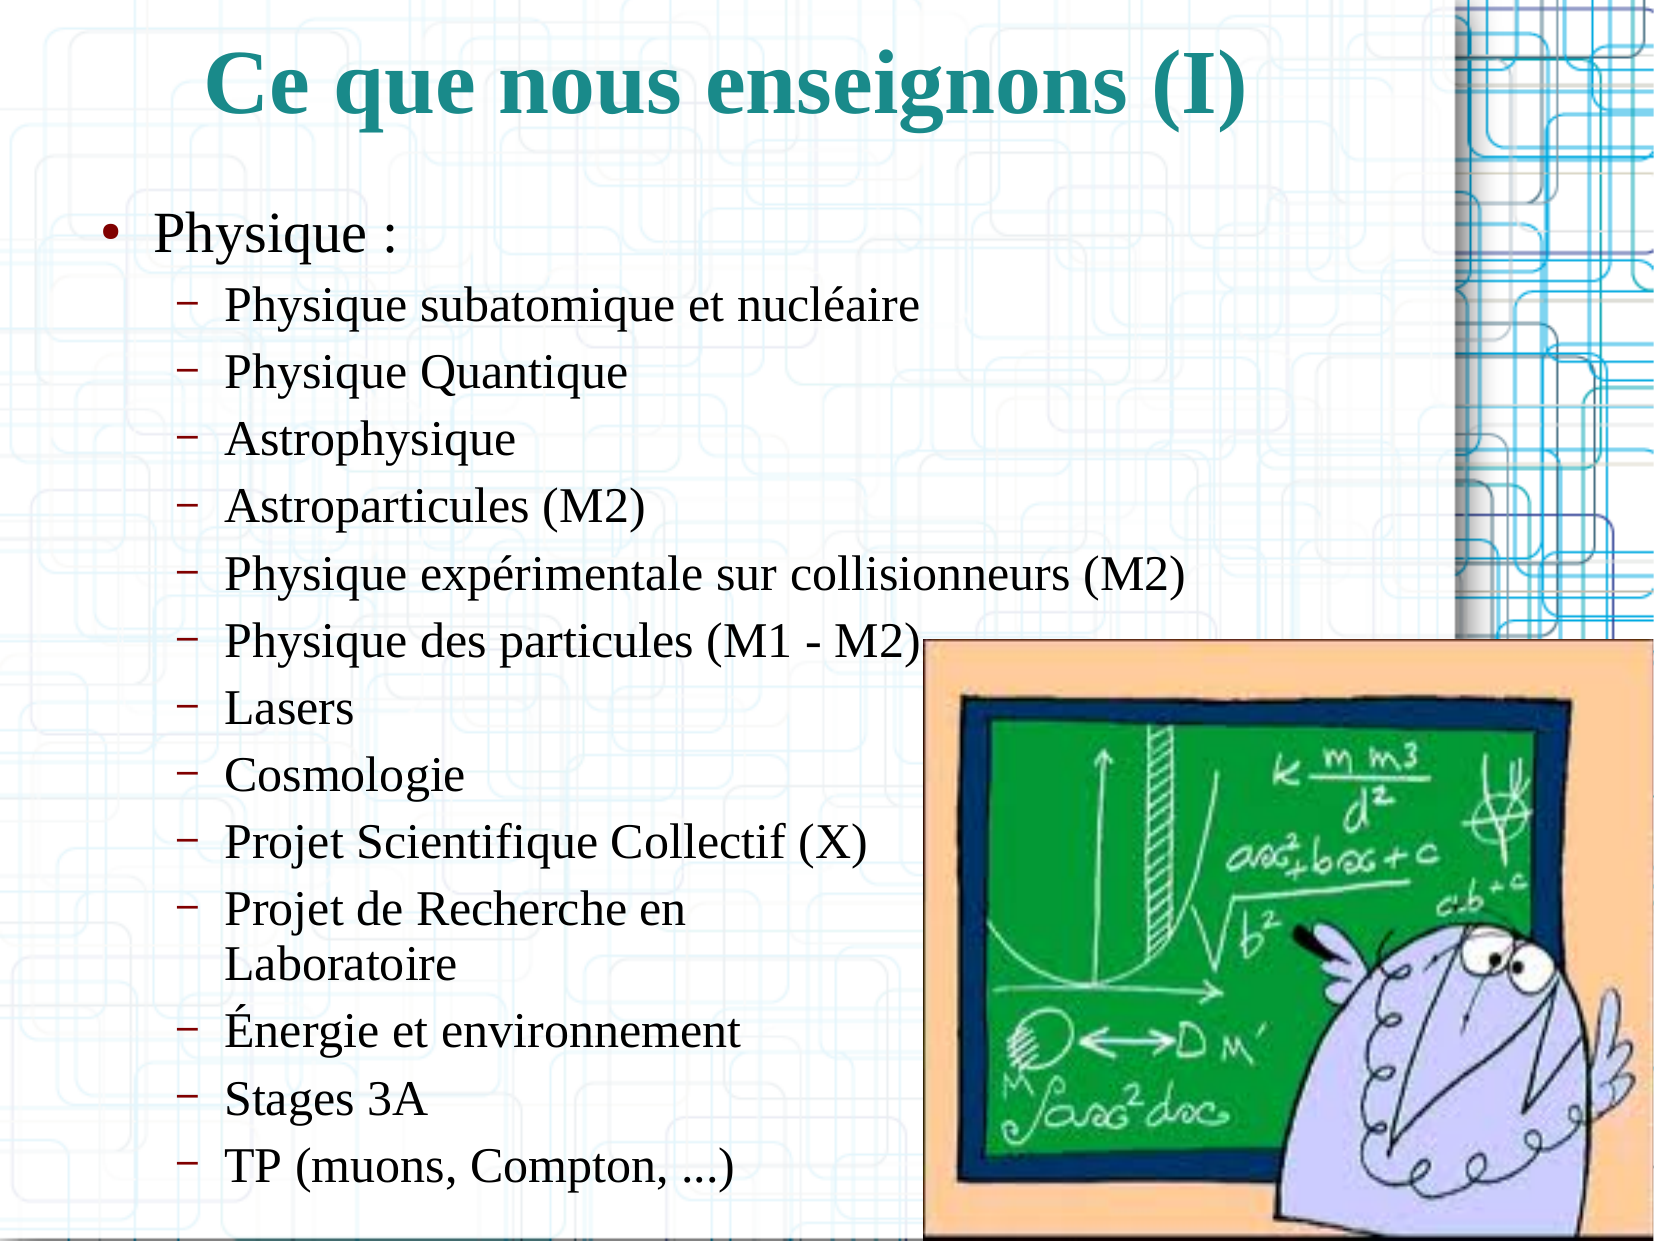

# Ce que nous enseignons (I)
Physique :
Physique subatomique et nucléaire
Physique Quantique
Astrophysique
Astroparticules (M2)
Physique expérimentale sur collisionneurs (M2)
Physique des particules (M1 - M2)
Lasers
Cosmologie
Projet Scientifique Collectif (X)
Projet de Recherche en
Laboratoire
Énergie et environnement
Stages 3A
TP (muons, Compton, ...)